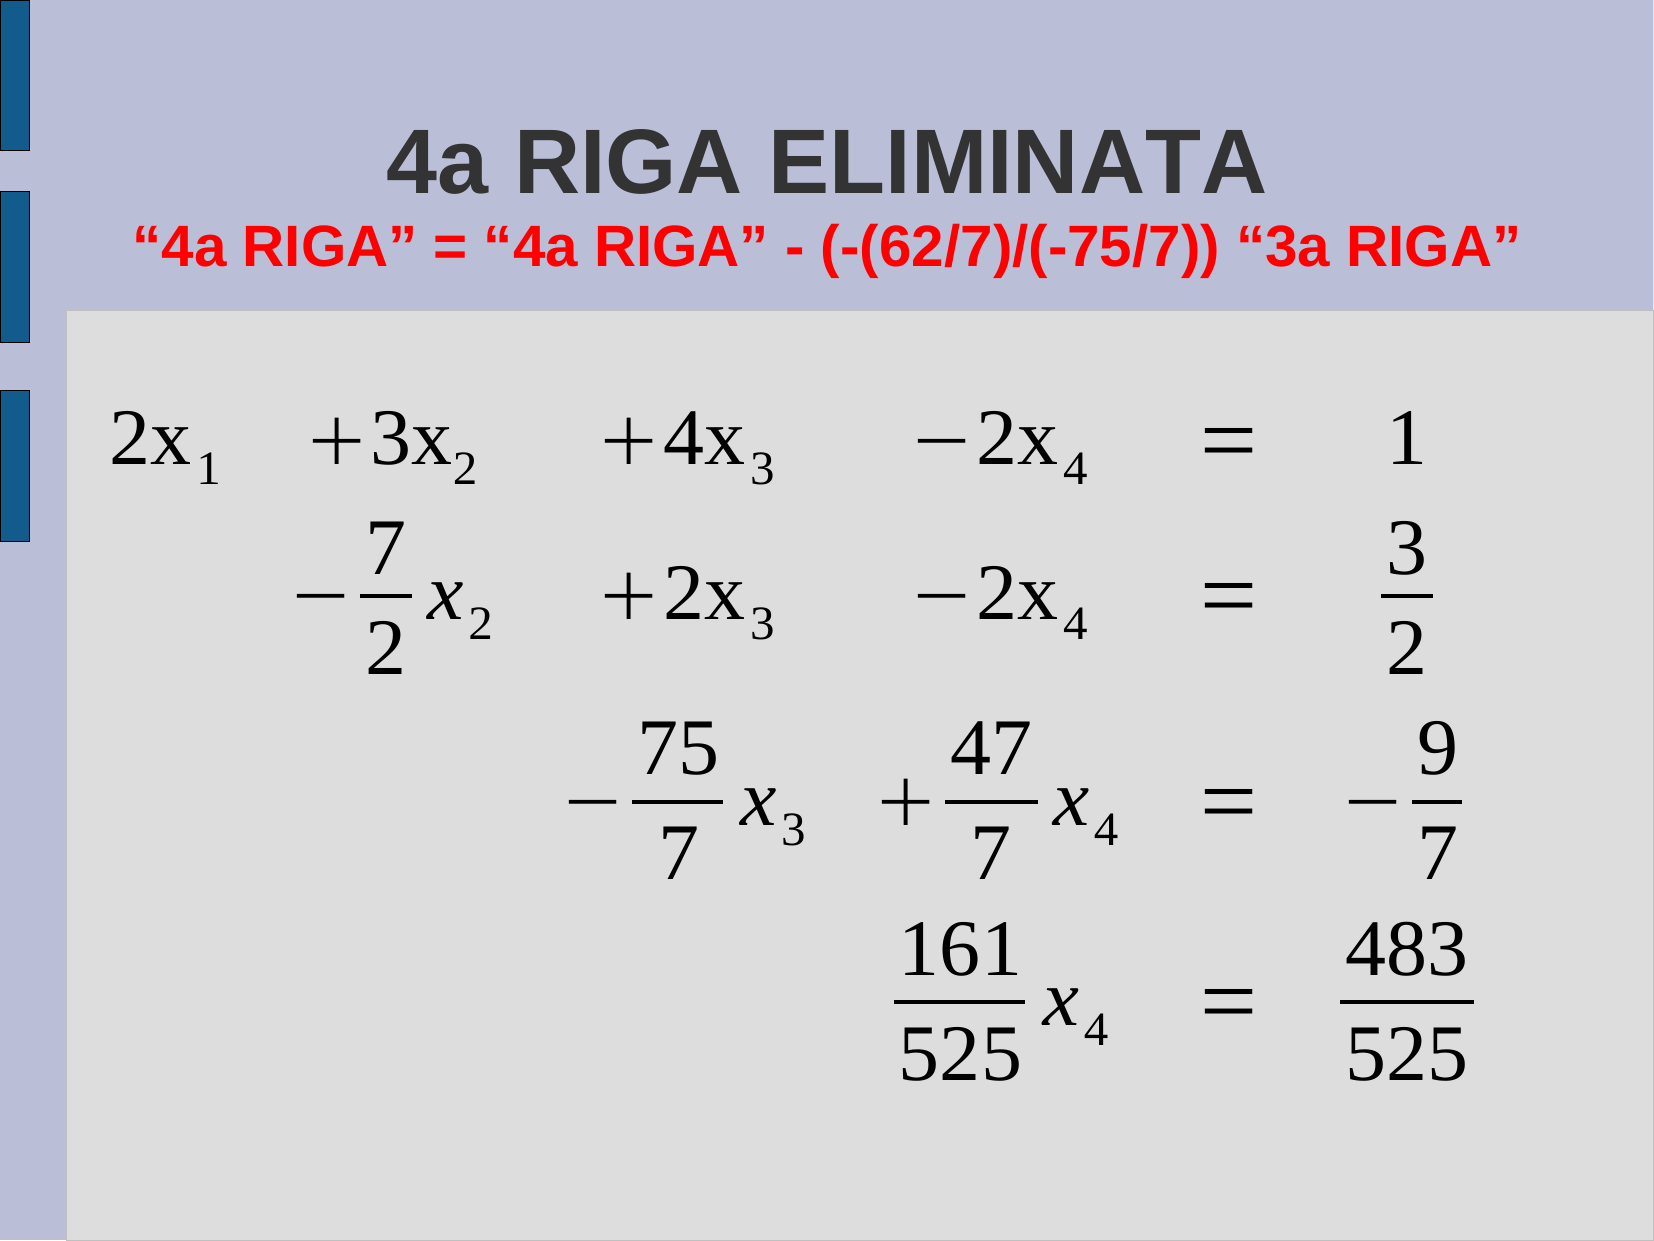

# 4a RIGA ELIMINATA “4a RIGA” = “4a RIGA” - (-(62/7)/(-75/7)) “3a RIGA”